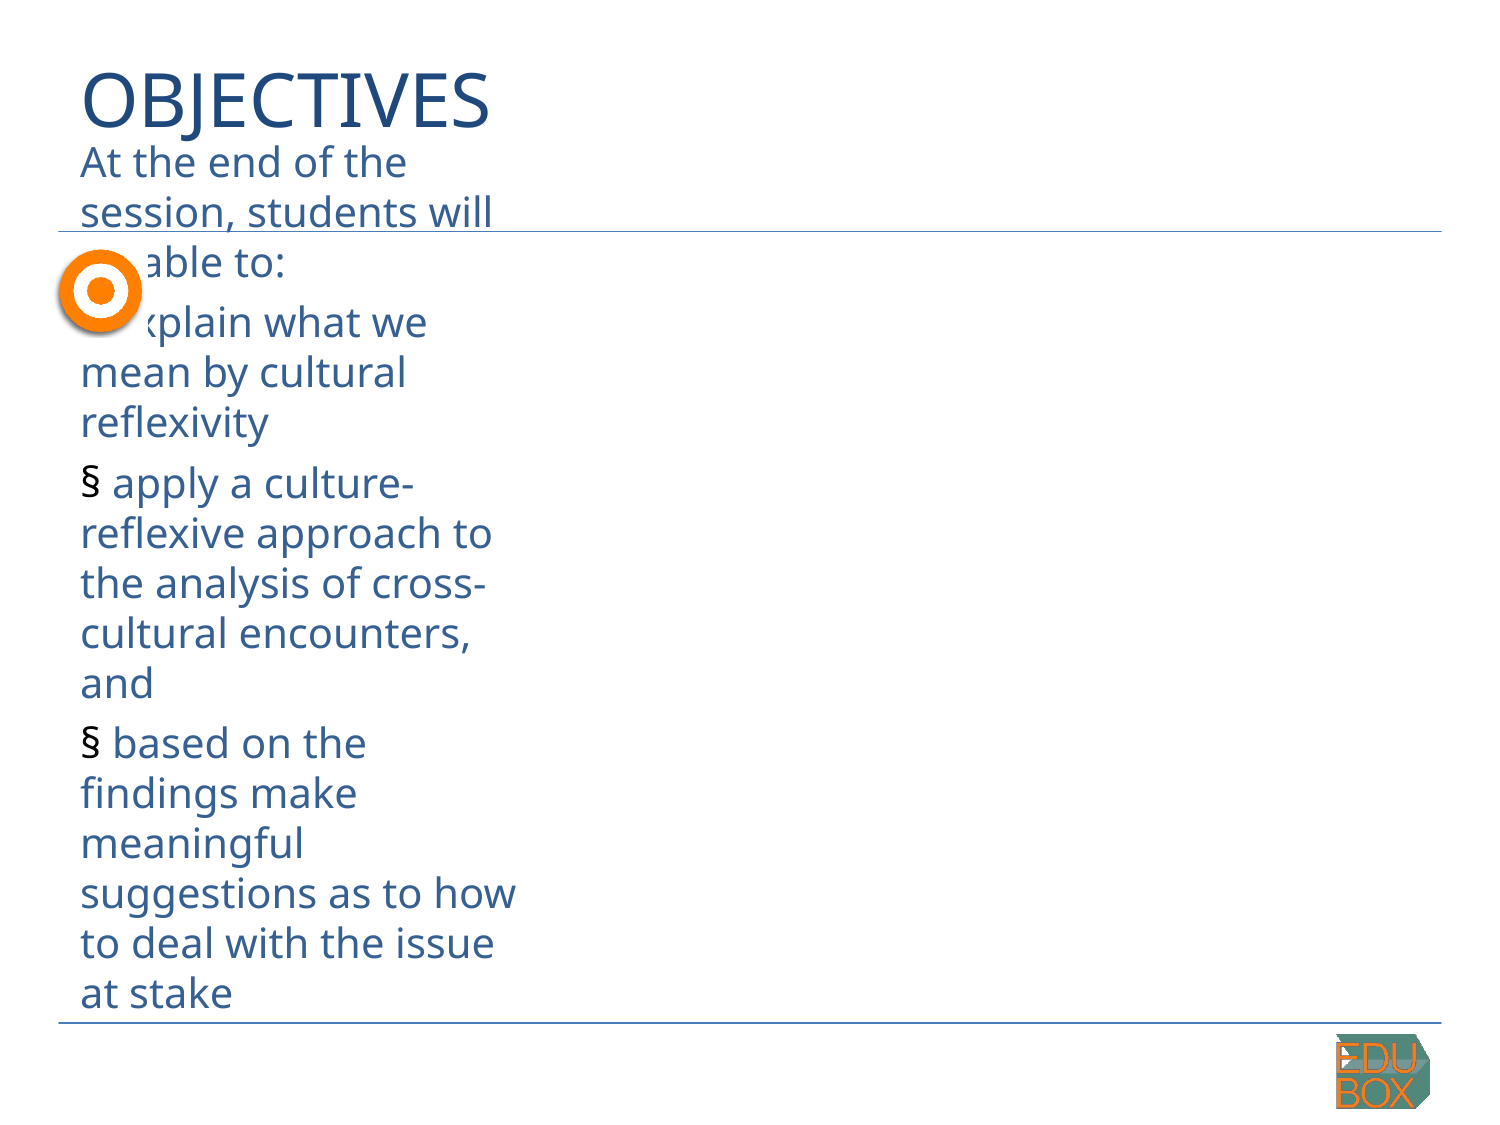

# OBJECTIVES
At the end of the session, students will be able to:
 explain what we mean by cultural reflexivity
 apply a culture-reflexive approach to the analysis of cross-cultural encounters, and
 based on the findings make meaningful suggestions as to how to deal with the issue at stake